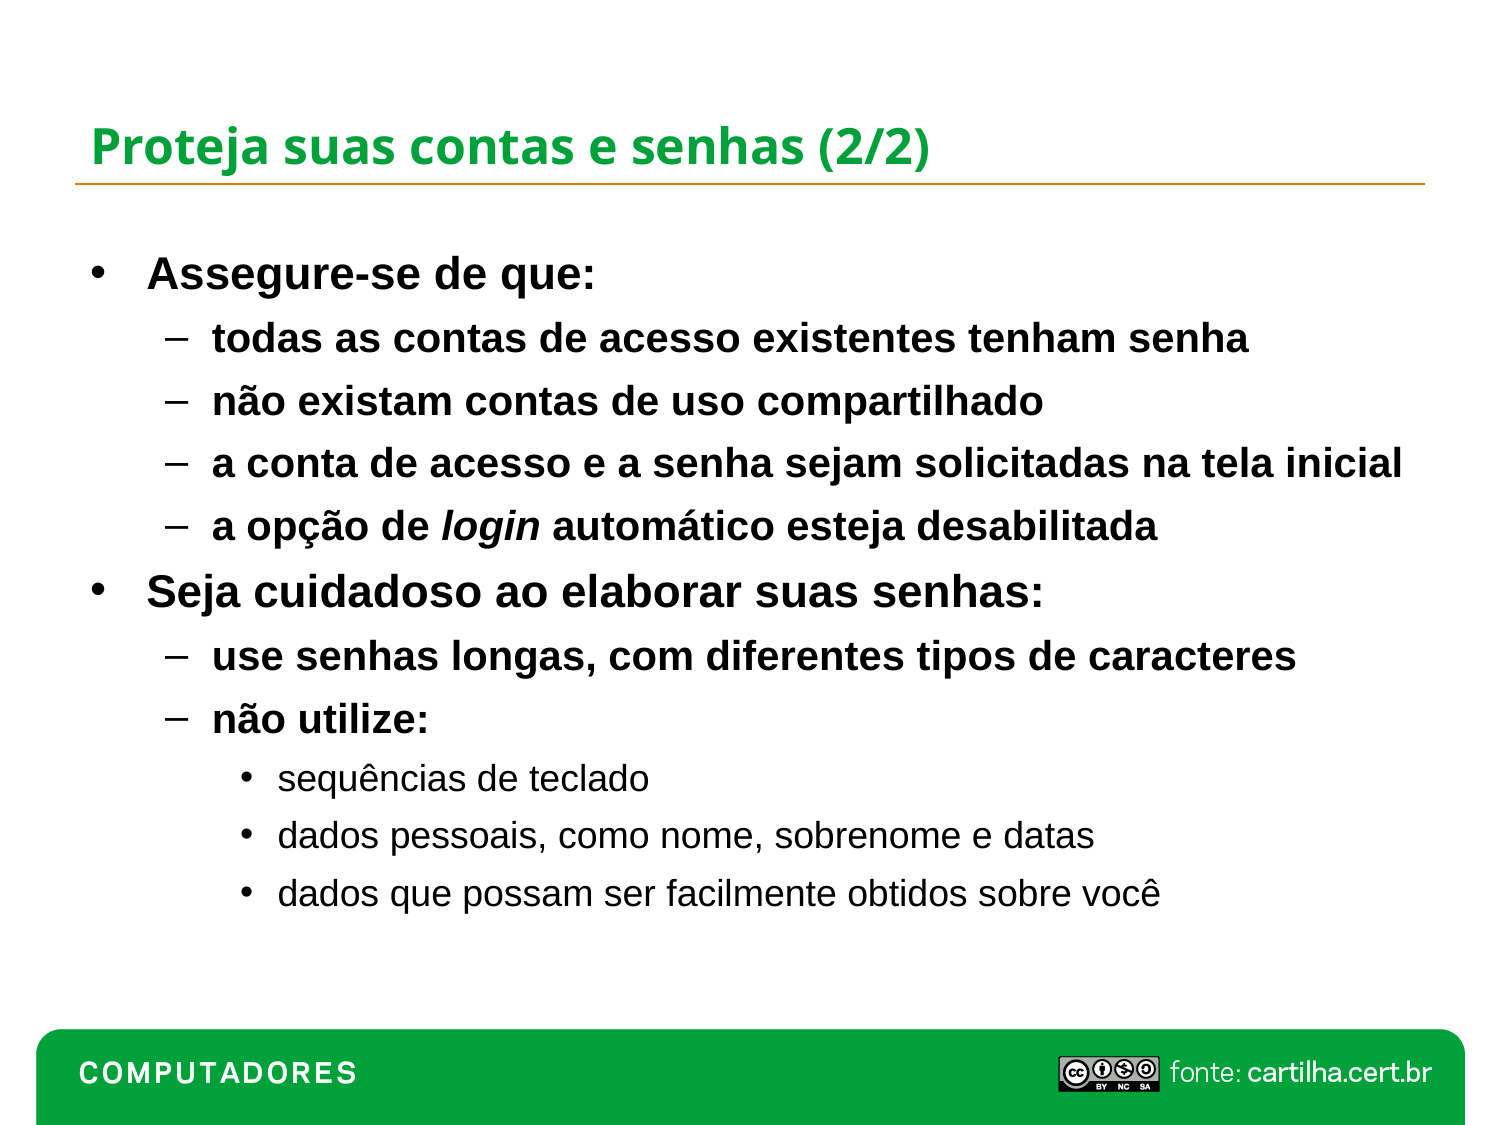

Proteja suas contas e senhas (2/2)
# Assegure-se de que:
todas as contas de acesso existentes tenham senha
não existam contas de uso compartilhado
a conta de acesso e a senha sejam solicitadas na tela inicial
a opção de login automático esteja desabilitada
Seja cuidadoso ao elaborar suas senhas:
use senhas longas, com diferentes tipos de caracteres
não utilize:
sequências de teclado
dados pessoais, como nome, sobrenome e datas
dados que possam ser facilmente obtidos sobre você